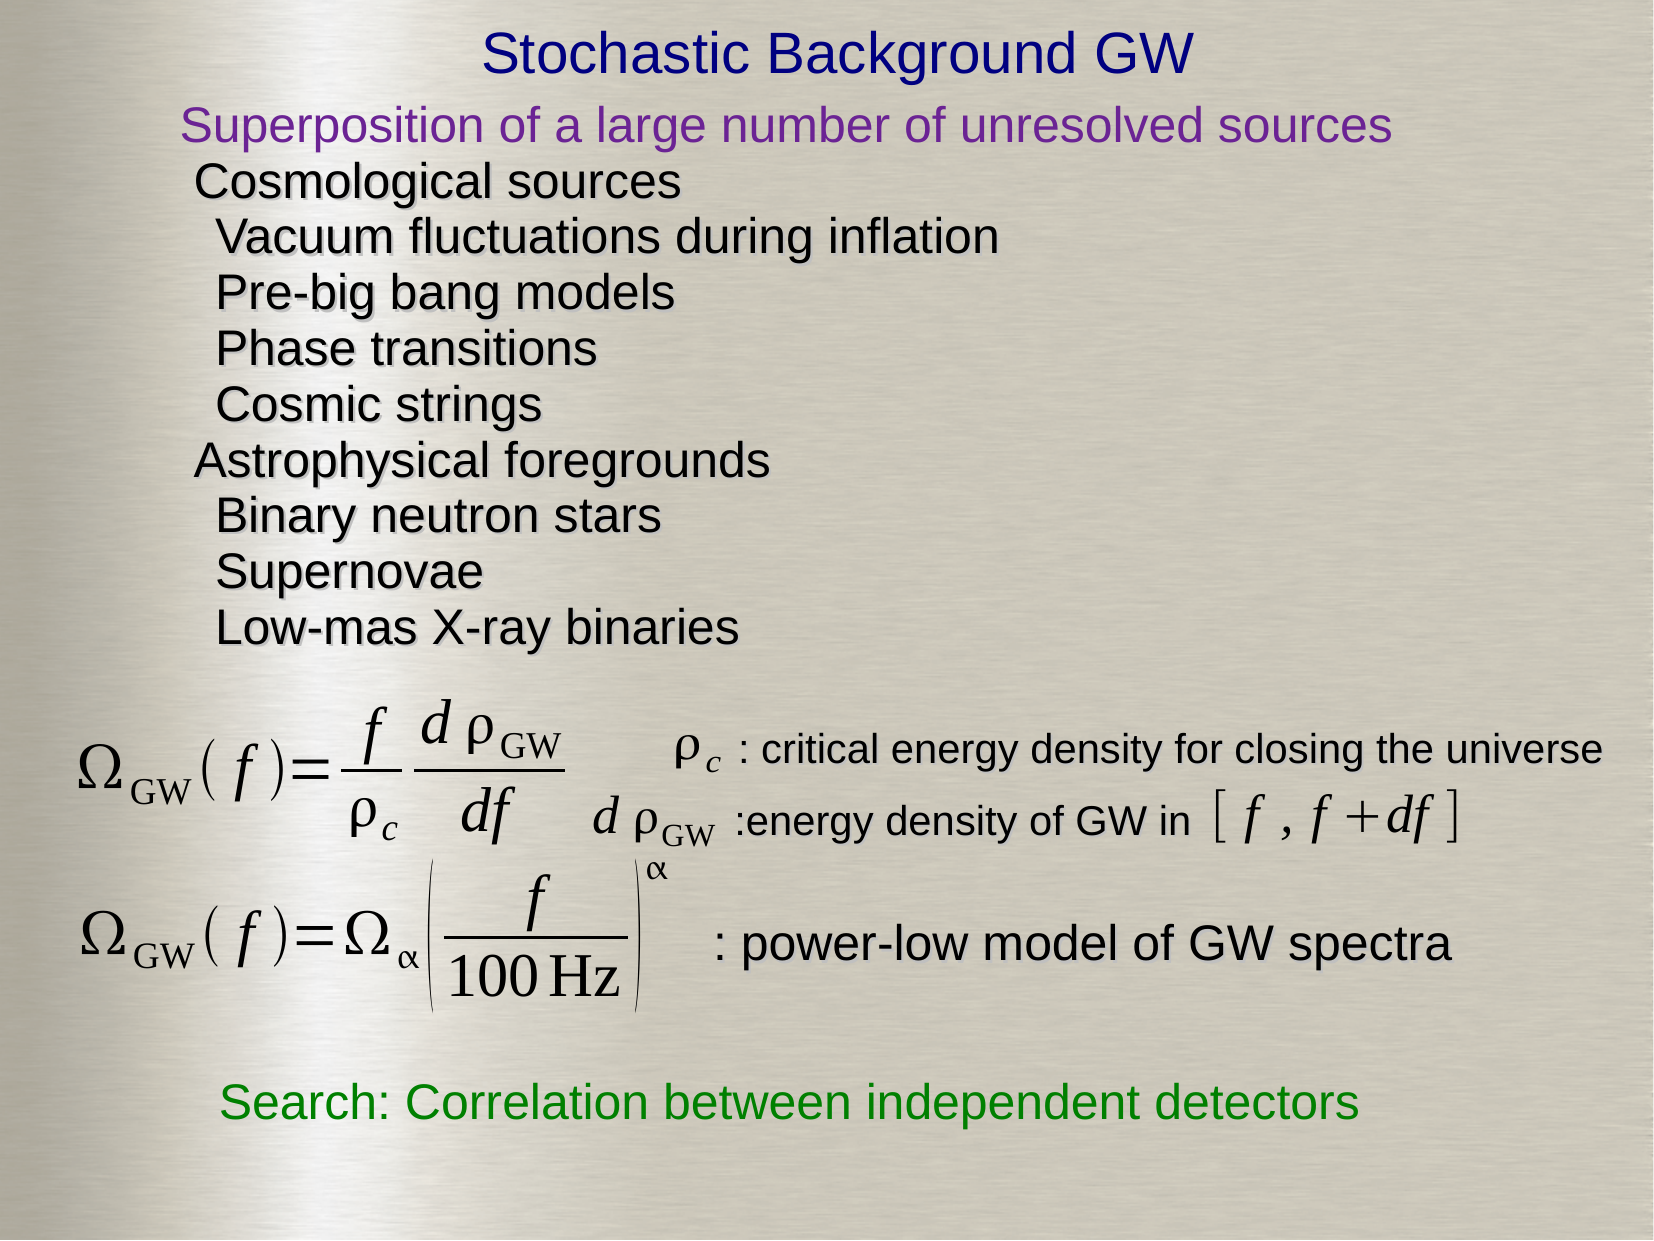

Stochastic Background GW
Superposition of a large number of unresolved sources
 Cosmological sources
Vacuum fluctuations during inflation
Pre-big bang models
Phase transitions
Cosmic strings
 Astrophysical foregrounds
Binary neutron stars
Supernovae
Low-mas X-ray binaries
: critical energy density for closing the universe
:energy density of GW in
: power-low model of GW spectra
Search: Correlation between independent detectors